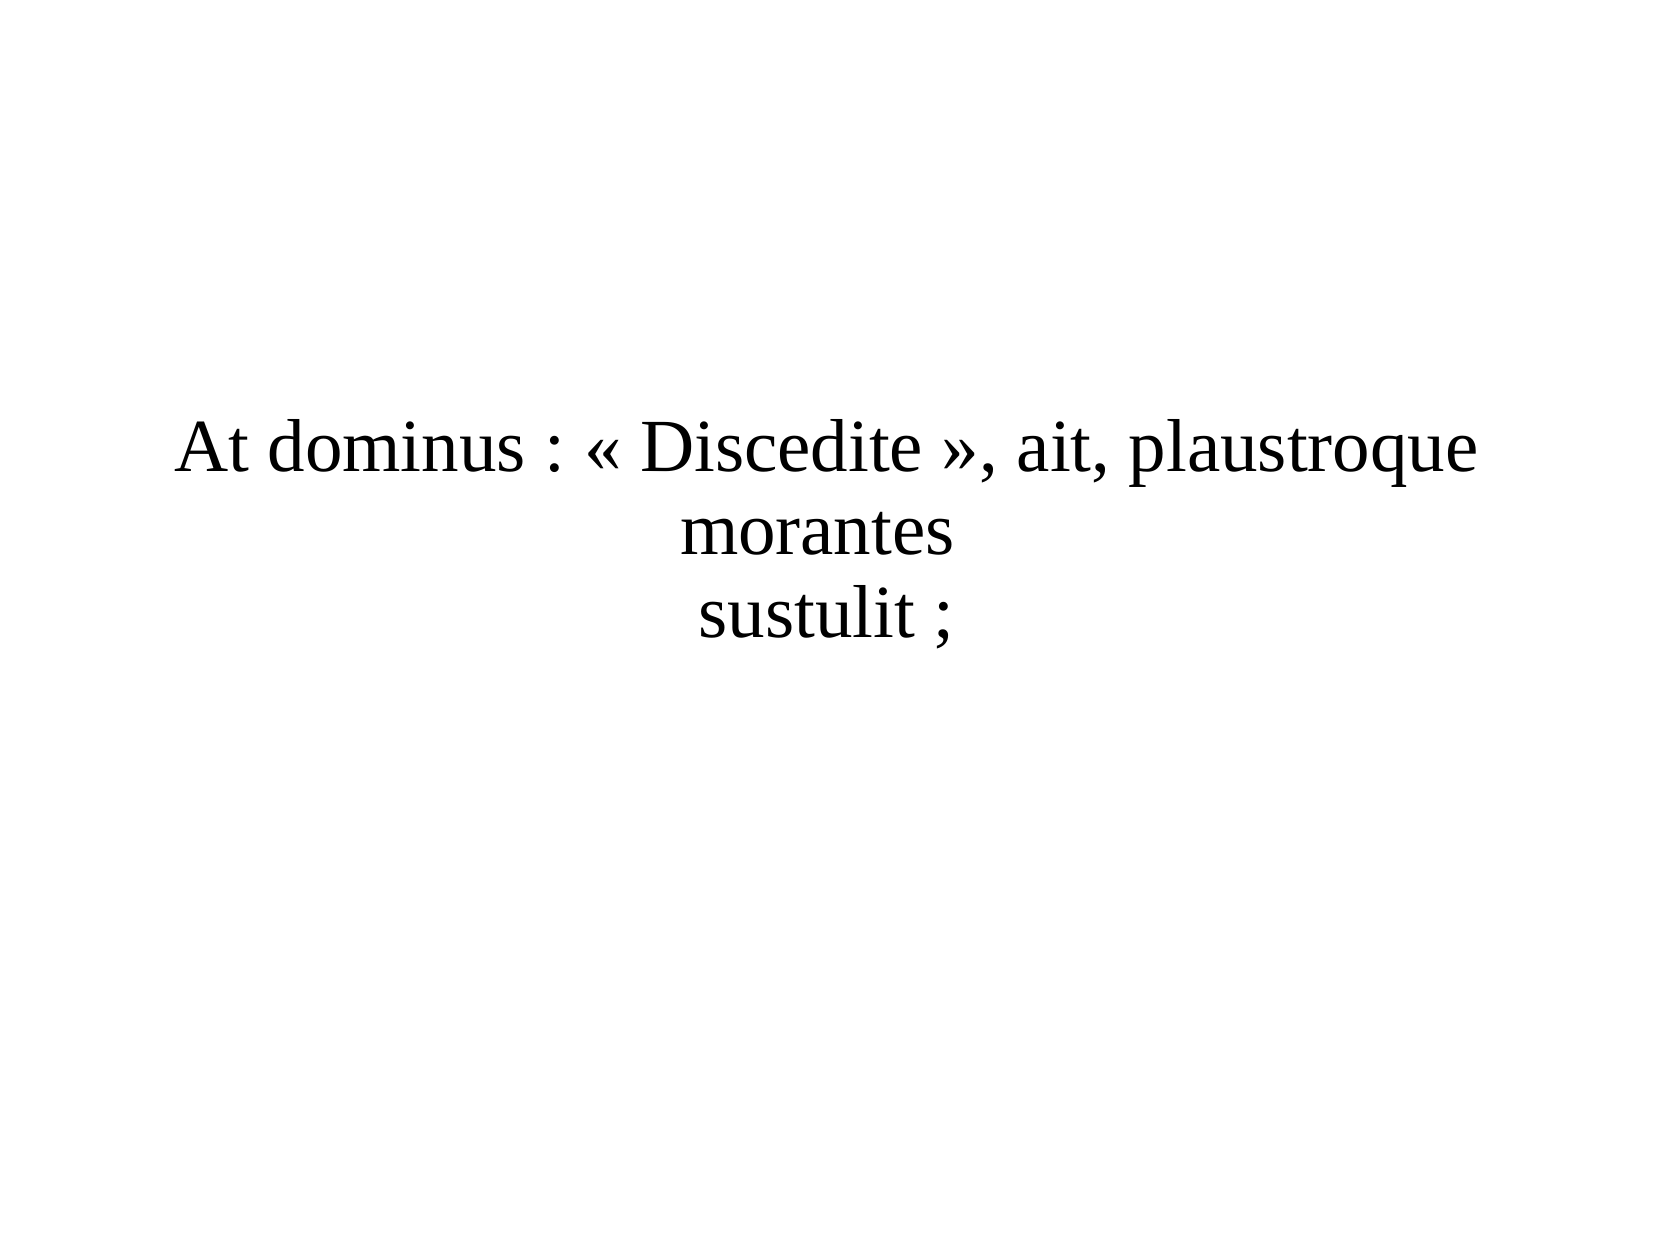

# At dominus : « Discedite », ait, plaustroque morantes
sustulit ;